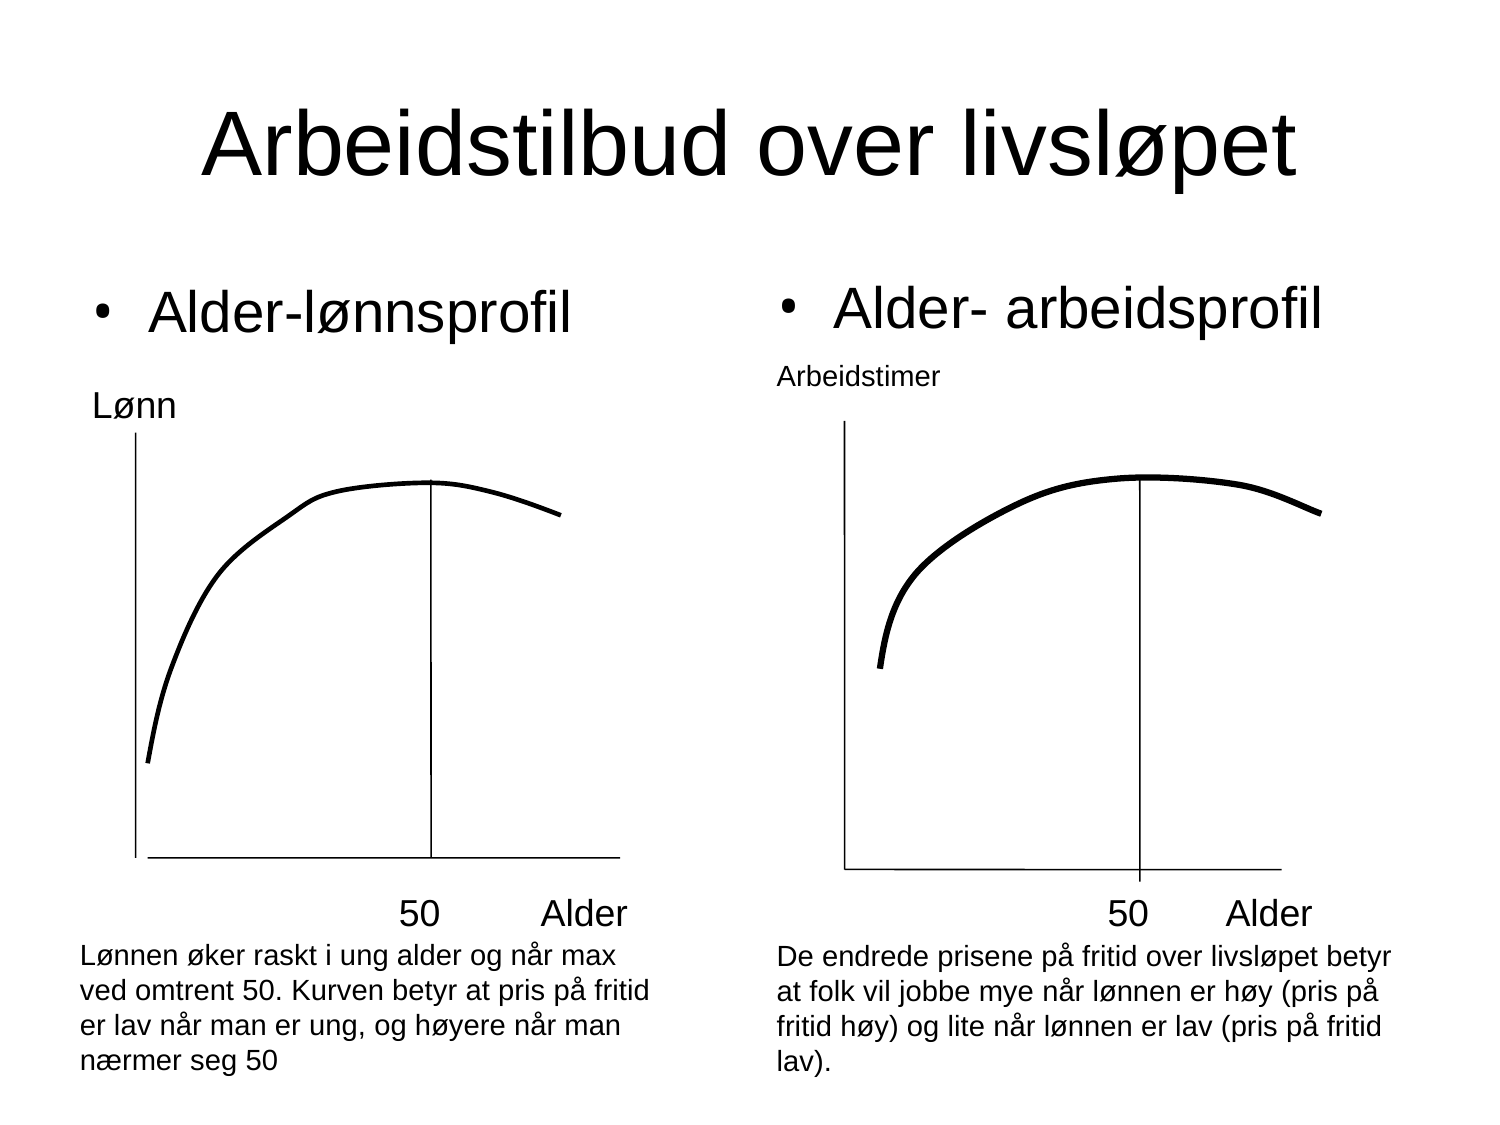

# Arbeidstilbud over livsløpet
Alder- arbeidsprofil
Alder-lønnsprofil
Arbeidstimer
Lønn
50
Alder
50
Alder
Lønnen øker raskt i ung alder og når max ved omtrent 50. Kurven betyr at pris på fritid er lav når man er ung, og høyere når man nærmer seg 50
De endrede prisene på fritid over livsløpet betyr at folk vil jobbe mye når lønnen er høy (pris på fritid høy) og lite når lønnen er lav (pris på fritid lav).